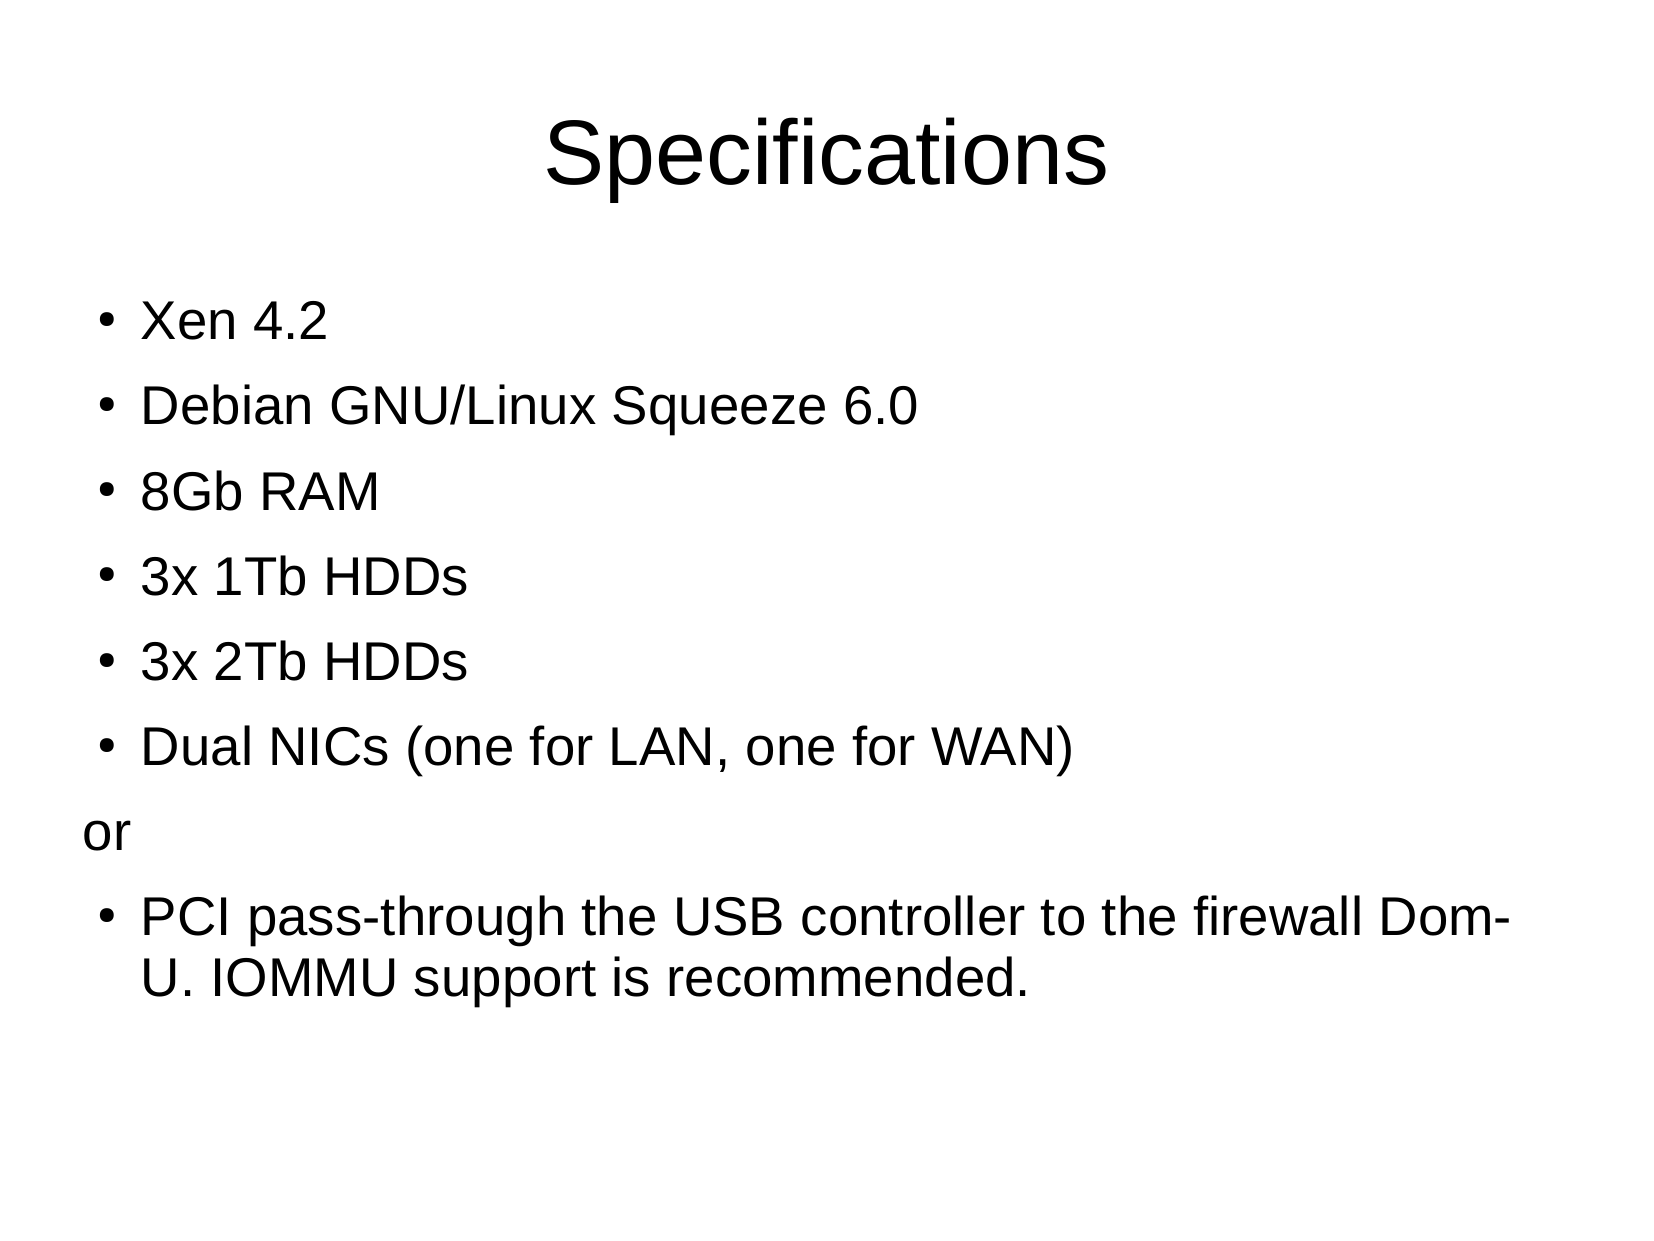

# Specifications
Xen 4.2
Debian GNU/Linux Squeeze 6.0
8Gb RAM
3x 1Tb HDDs
3x 2Tb HDDs
Dual NICs (one for LAN, one for WAN)
or
PCI pass-through the USB controller to the firewall Dom-U. IOMMU support is recommended.